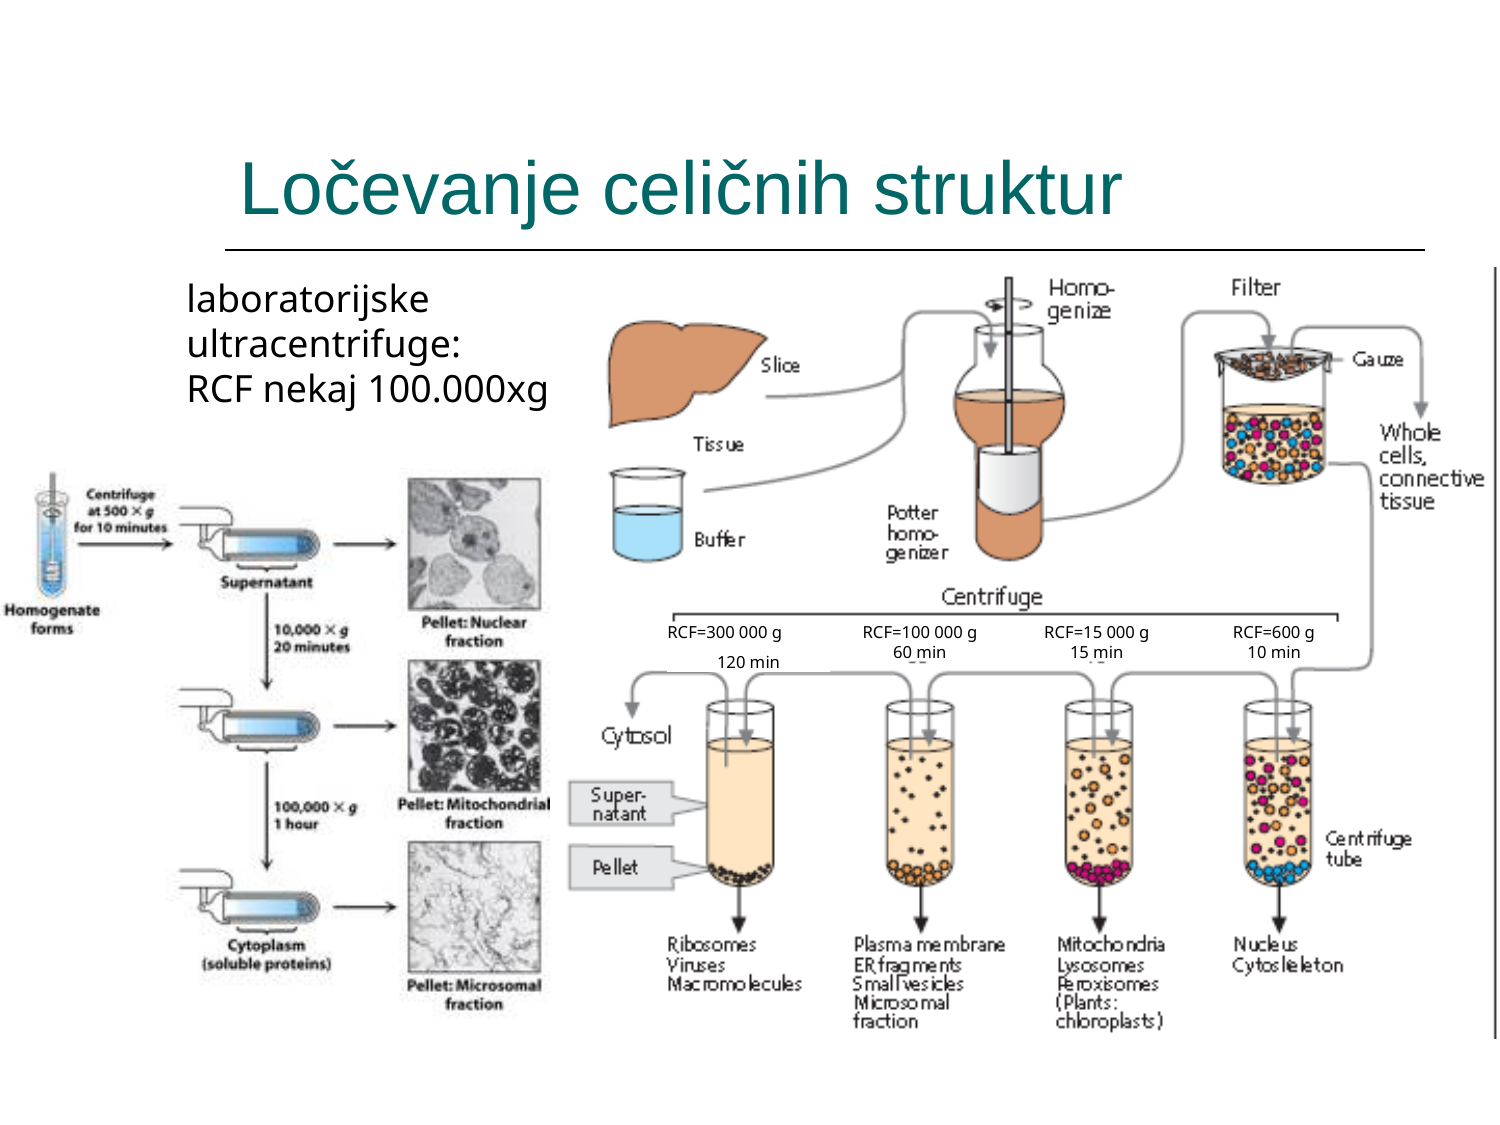

# Ločevanje celičnih struktur
laboratorijske
ultracentrifuge:
RCF nekaj 100.000xg
RCF=300 000 g
120 min
RCF=300 000 g
120 min
RCF=100 000 g
60 min
RCF=15 000 g
15 min
RCF=600 g
10 min